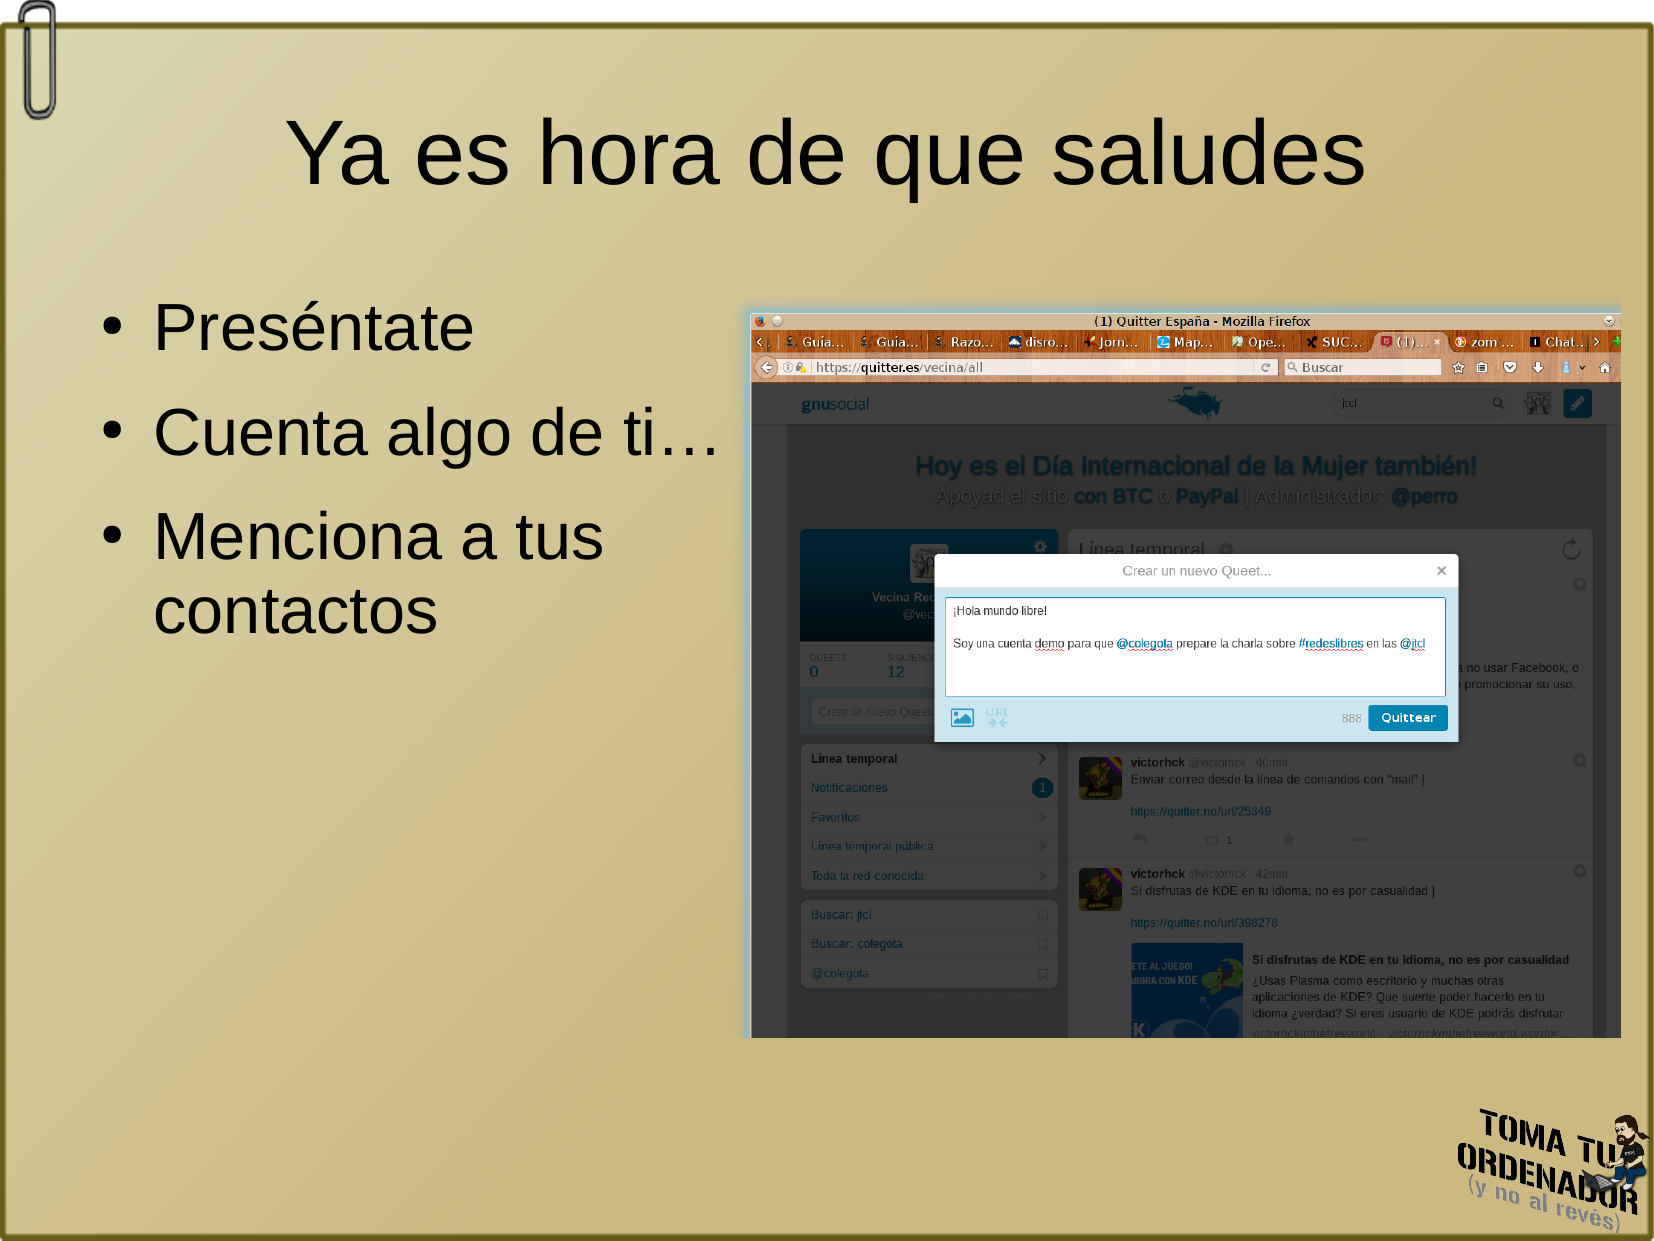

# Ya es hora de que saludes
Preséntate
Cuenta algo de ti…
Menciona a tus contactos